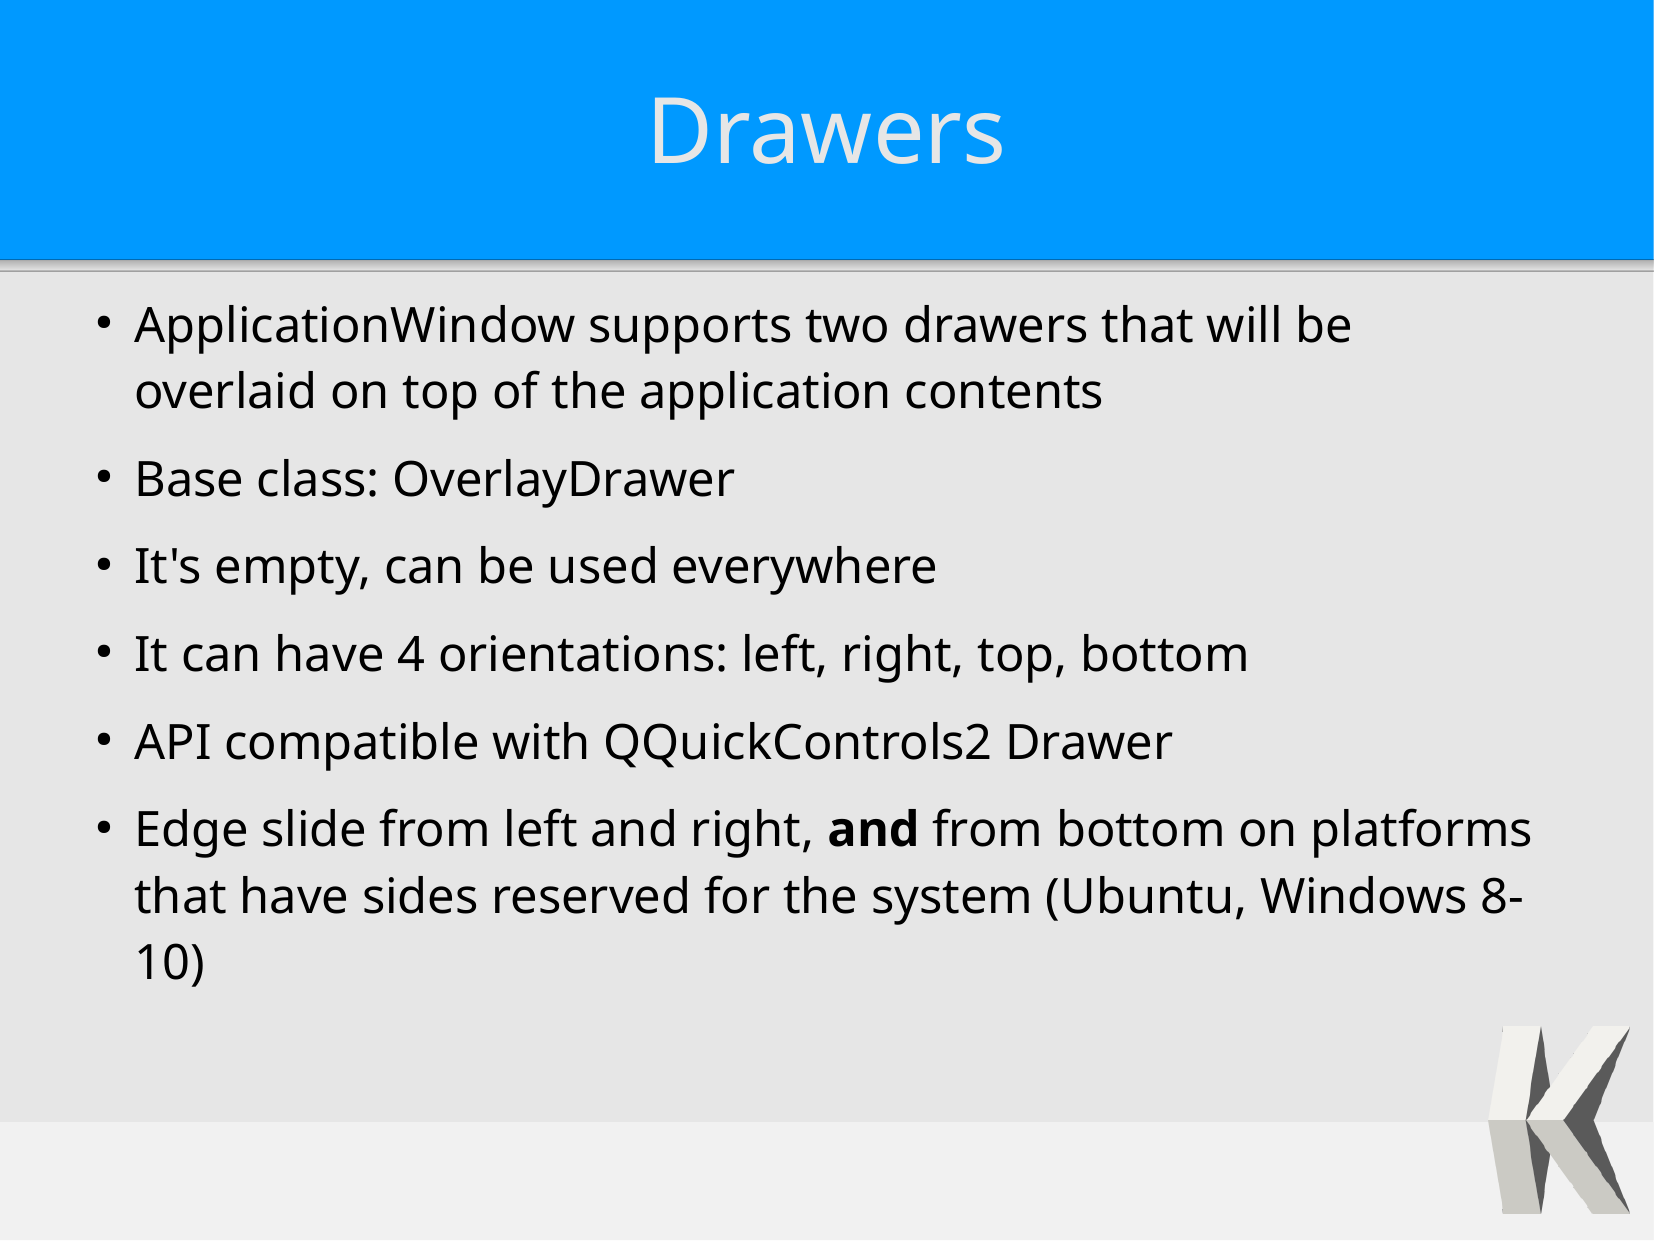

# Drawers
ApplicationWindow supports two drawers that will be overlaid on top of the application contents
Base class: OverlayDrawer
It's empty, can be used everywhere
It can have 4 orientations: left, right, top, bottom
API compatible with QQuickControls2 Drawer
Edge slide from left and right, and from bottom on platforms that have sides reserved for the system (Ubuntu, Windows 8-10)